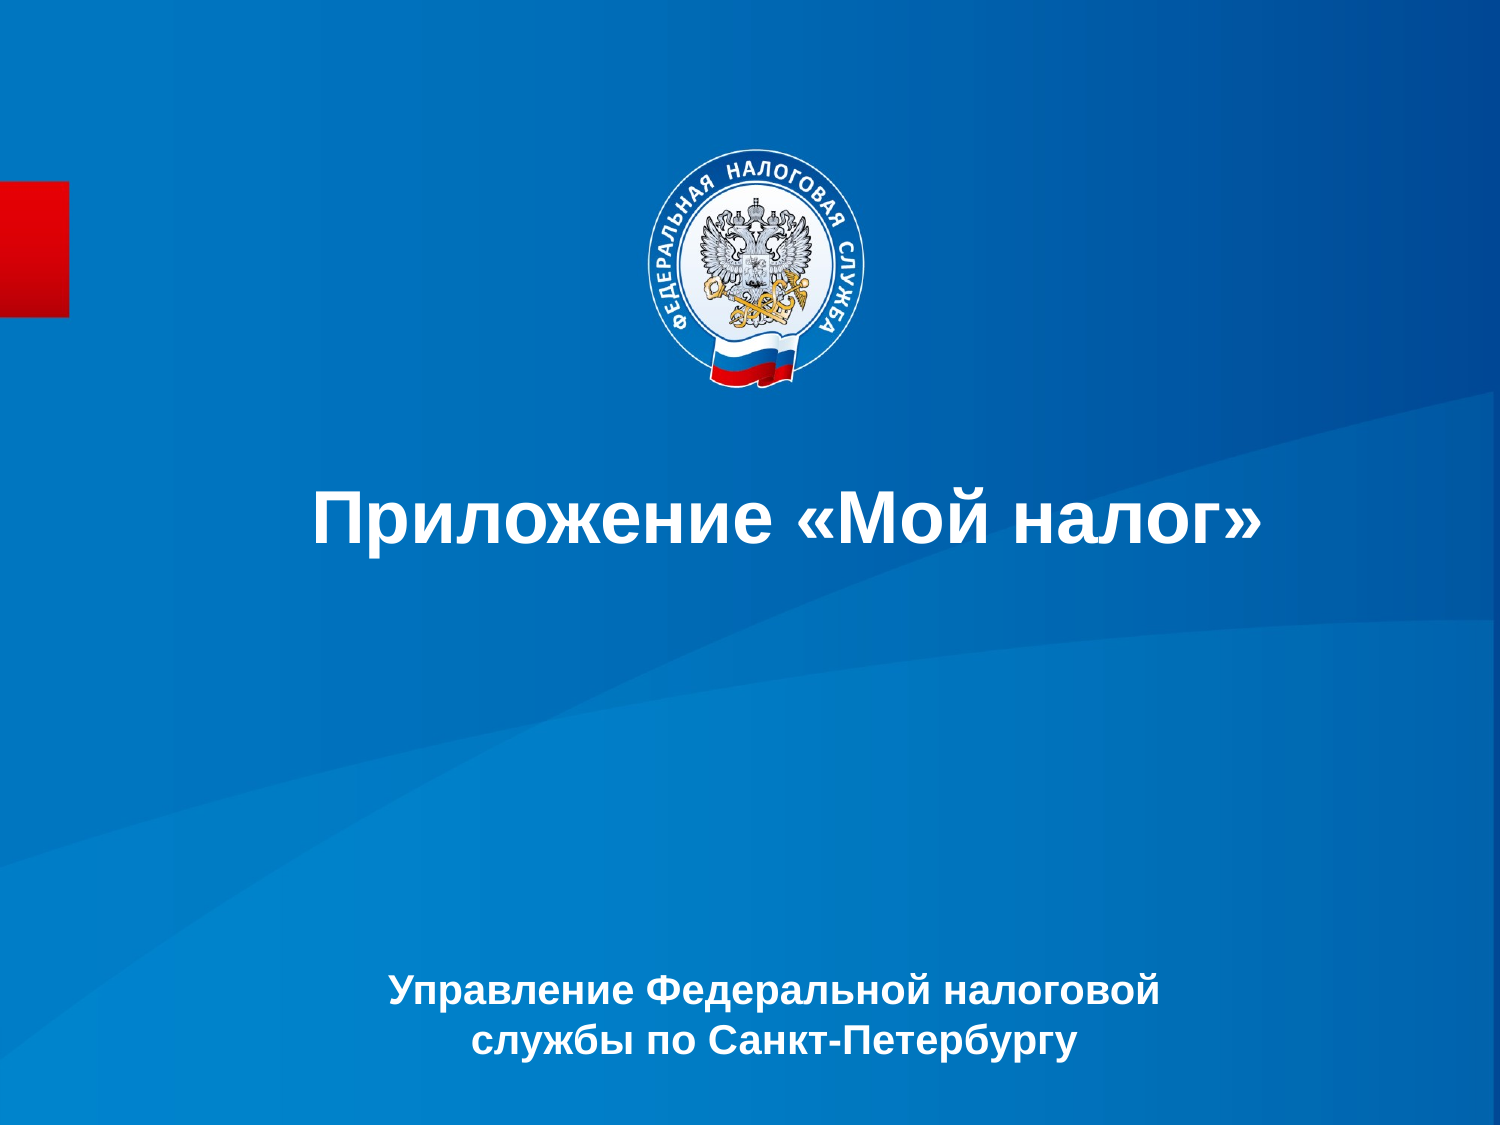

Приложение «Мой налог»
Управление Федеральной налоговой службы по Санкт-Петербургу